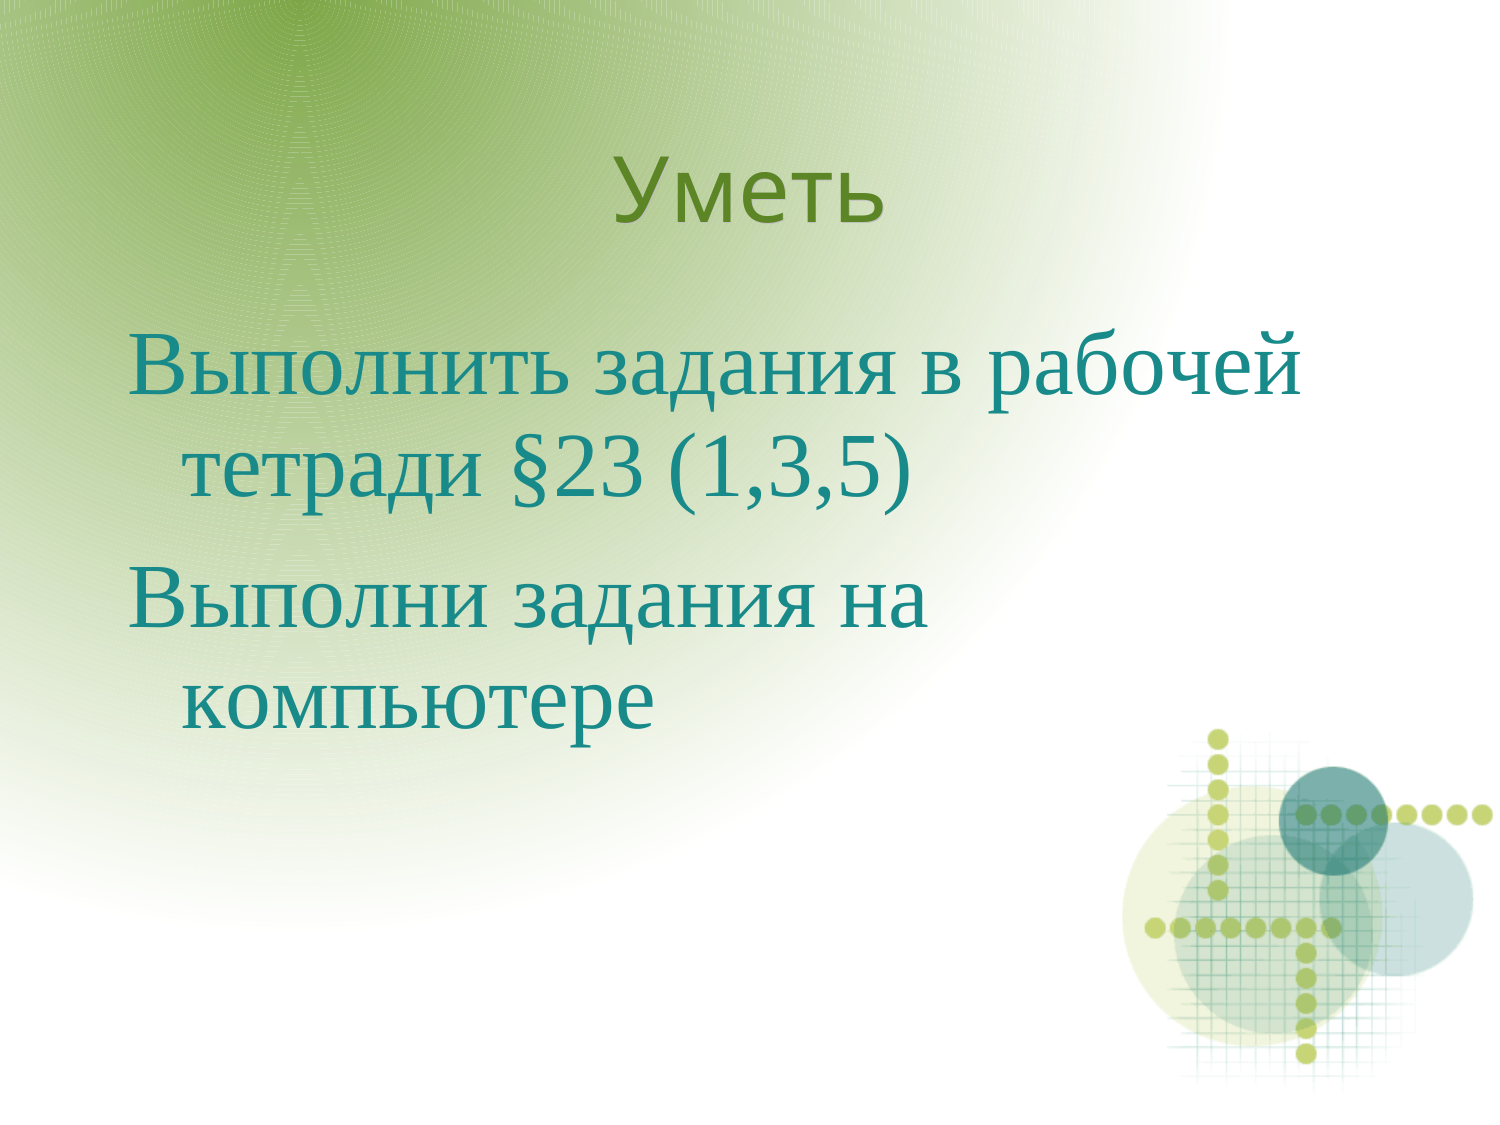

# Уметь
Выполнить задания в рабочей тетради §23 (1,3,5)
Выполни задания на компьютере